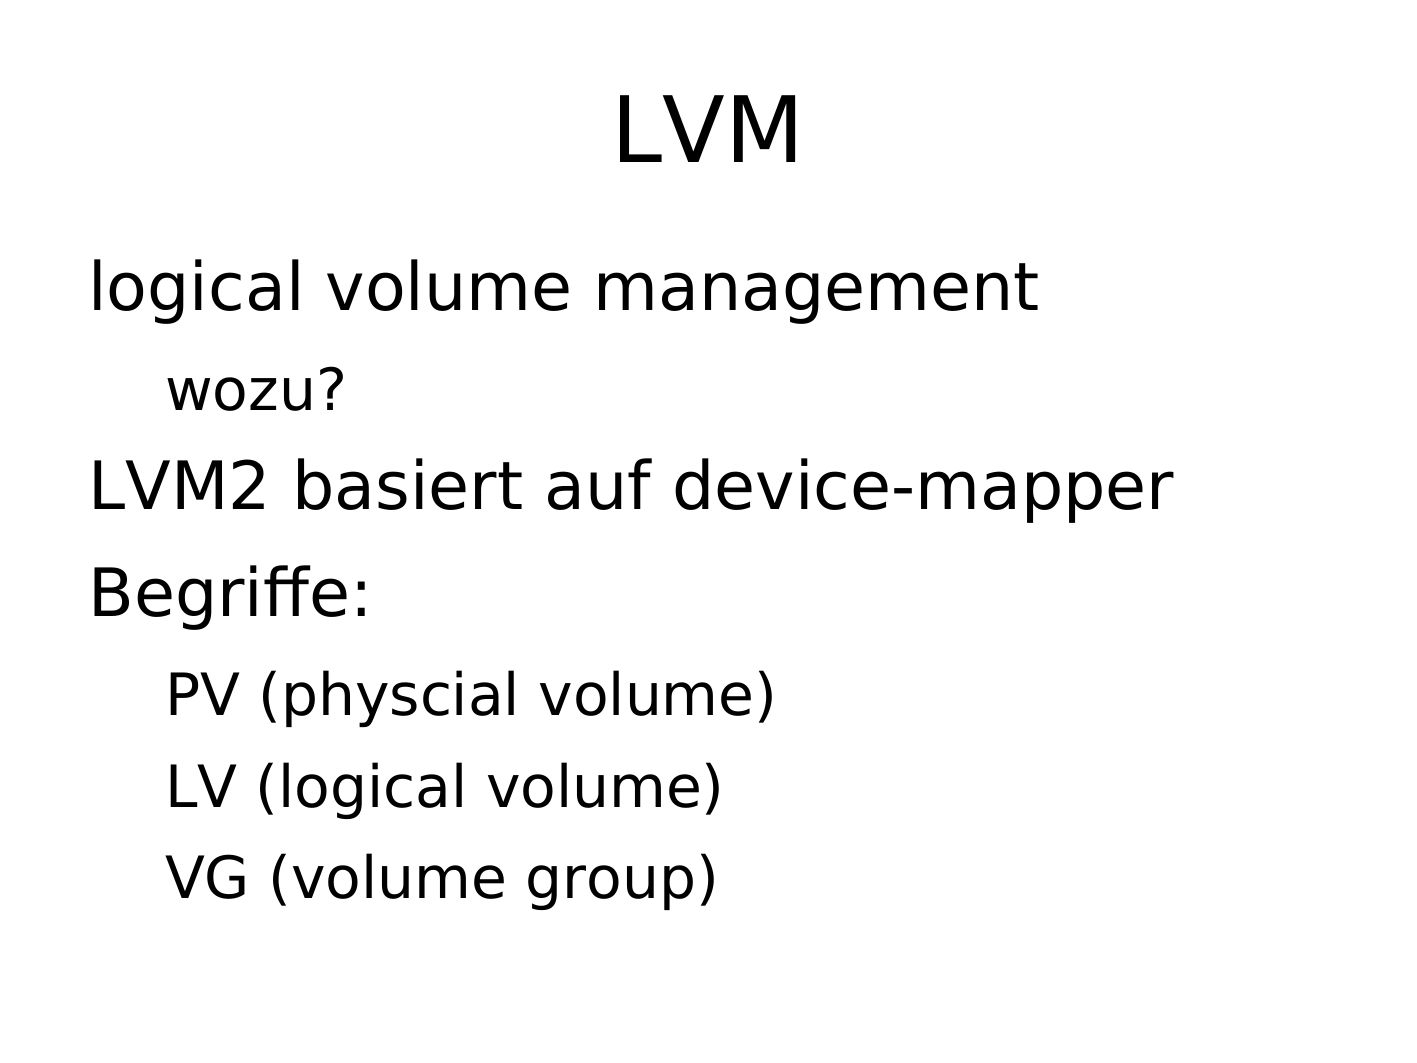

# LVM
logical volume management
wozu?
LVM2 basiert auf device-mapper
Begriffe:
PV (physcial volume)
LV (logical volume)
VG (volume group)